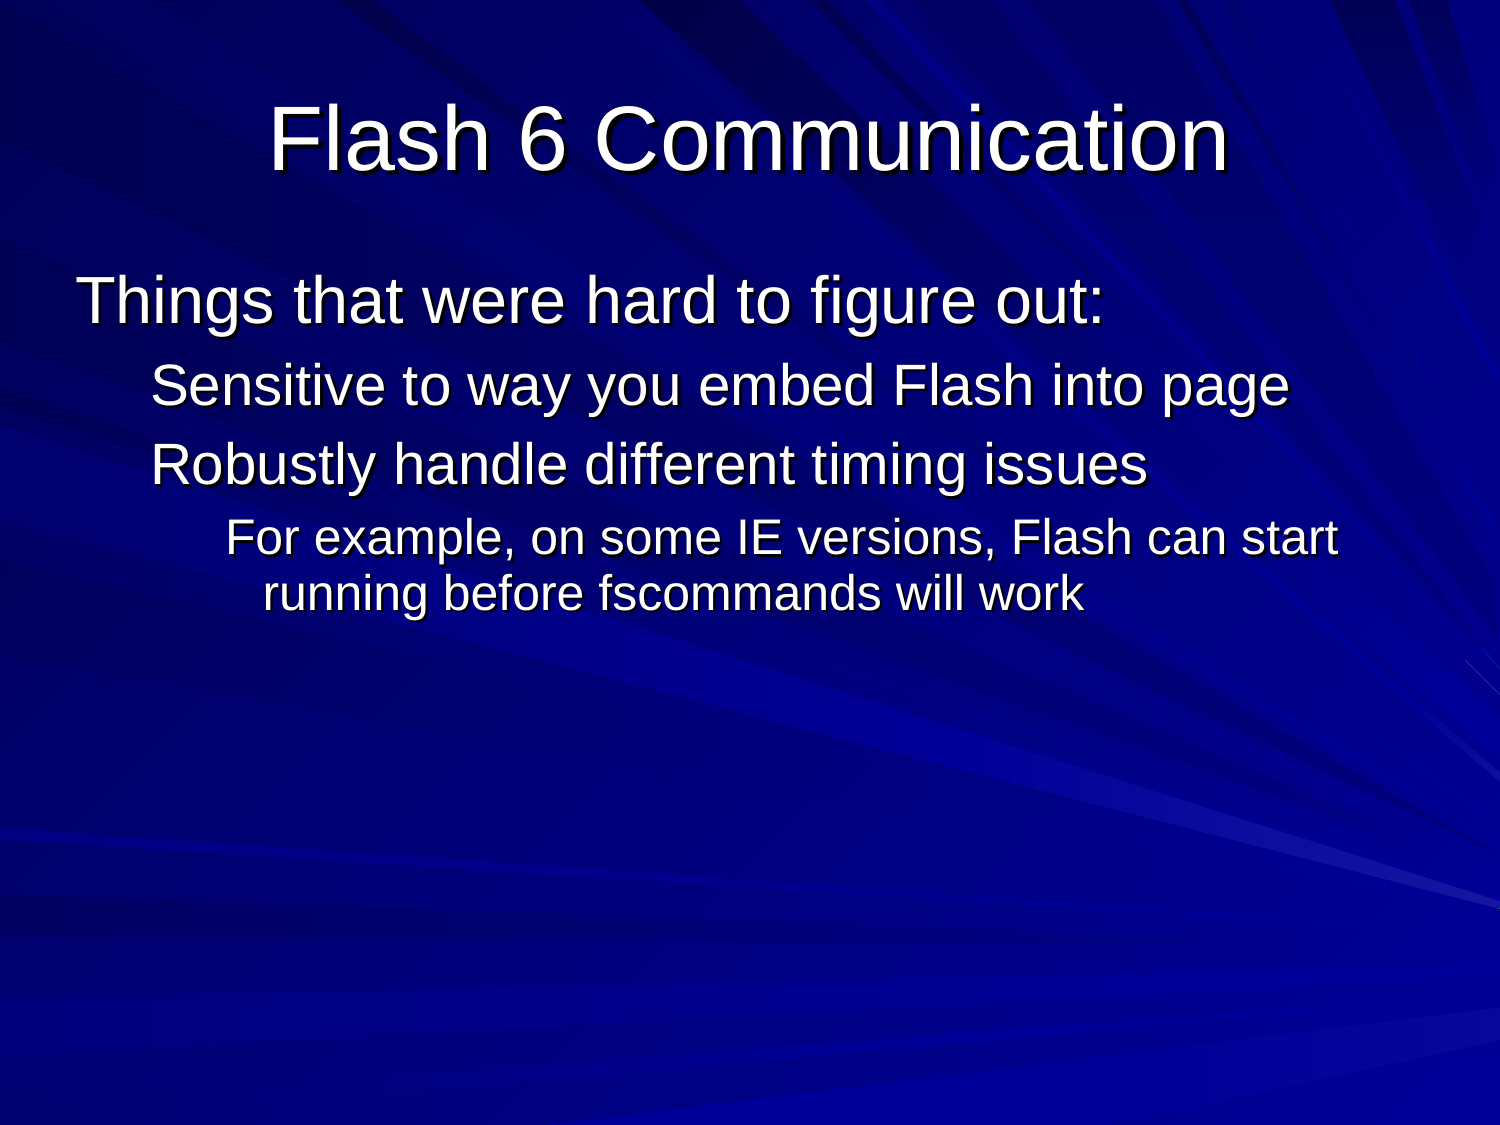

# Flash 6 Communication
Things that were hard to figure out:
Sensitive to way you embed Flash into page
Robustly handle different timing issues
For example, on some IE versions, Flash can start running before fscommands will work